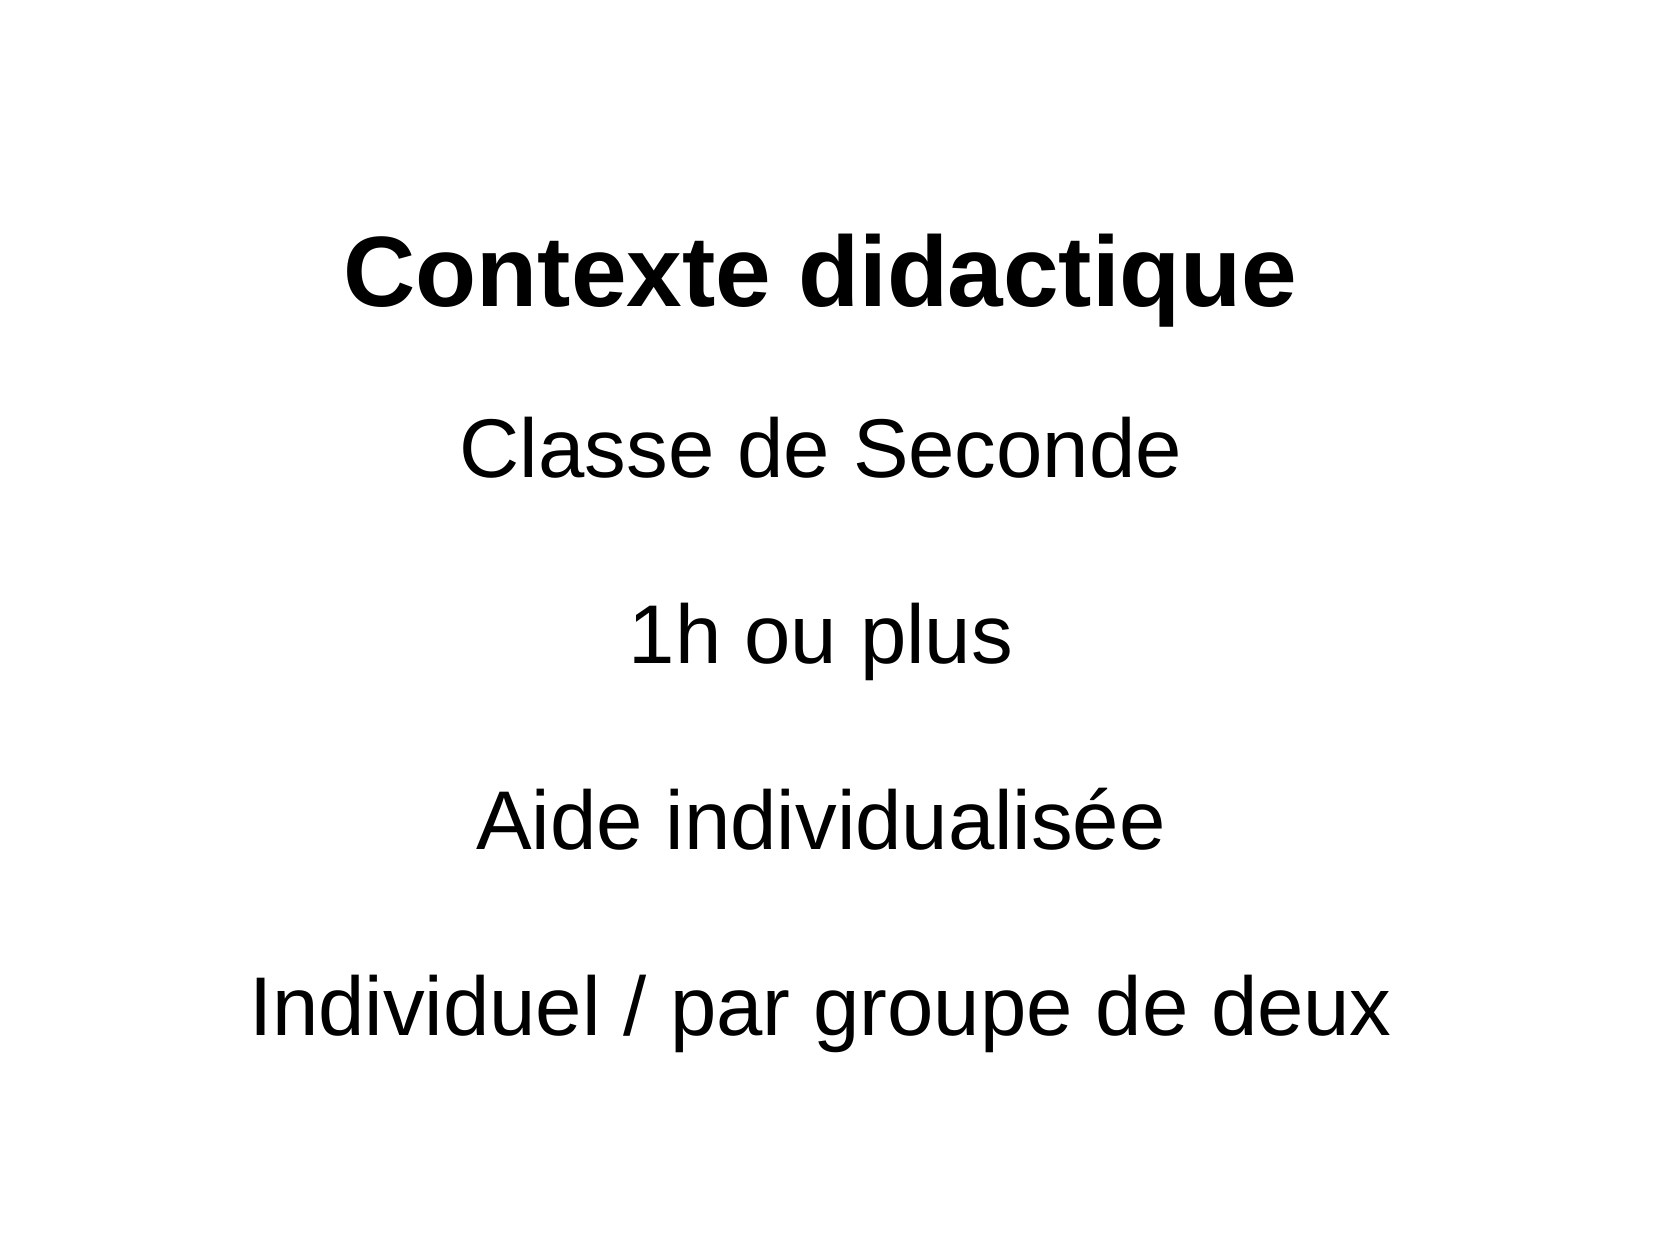

Contexte didactique
Classe de Seconde
1h ou plus
Aide individualisée
Individuel / par groupe de deux
#